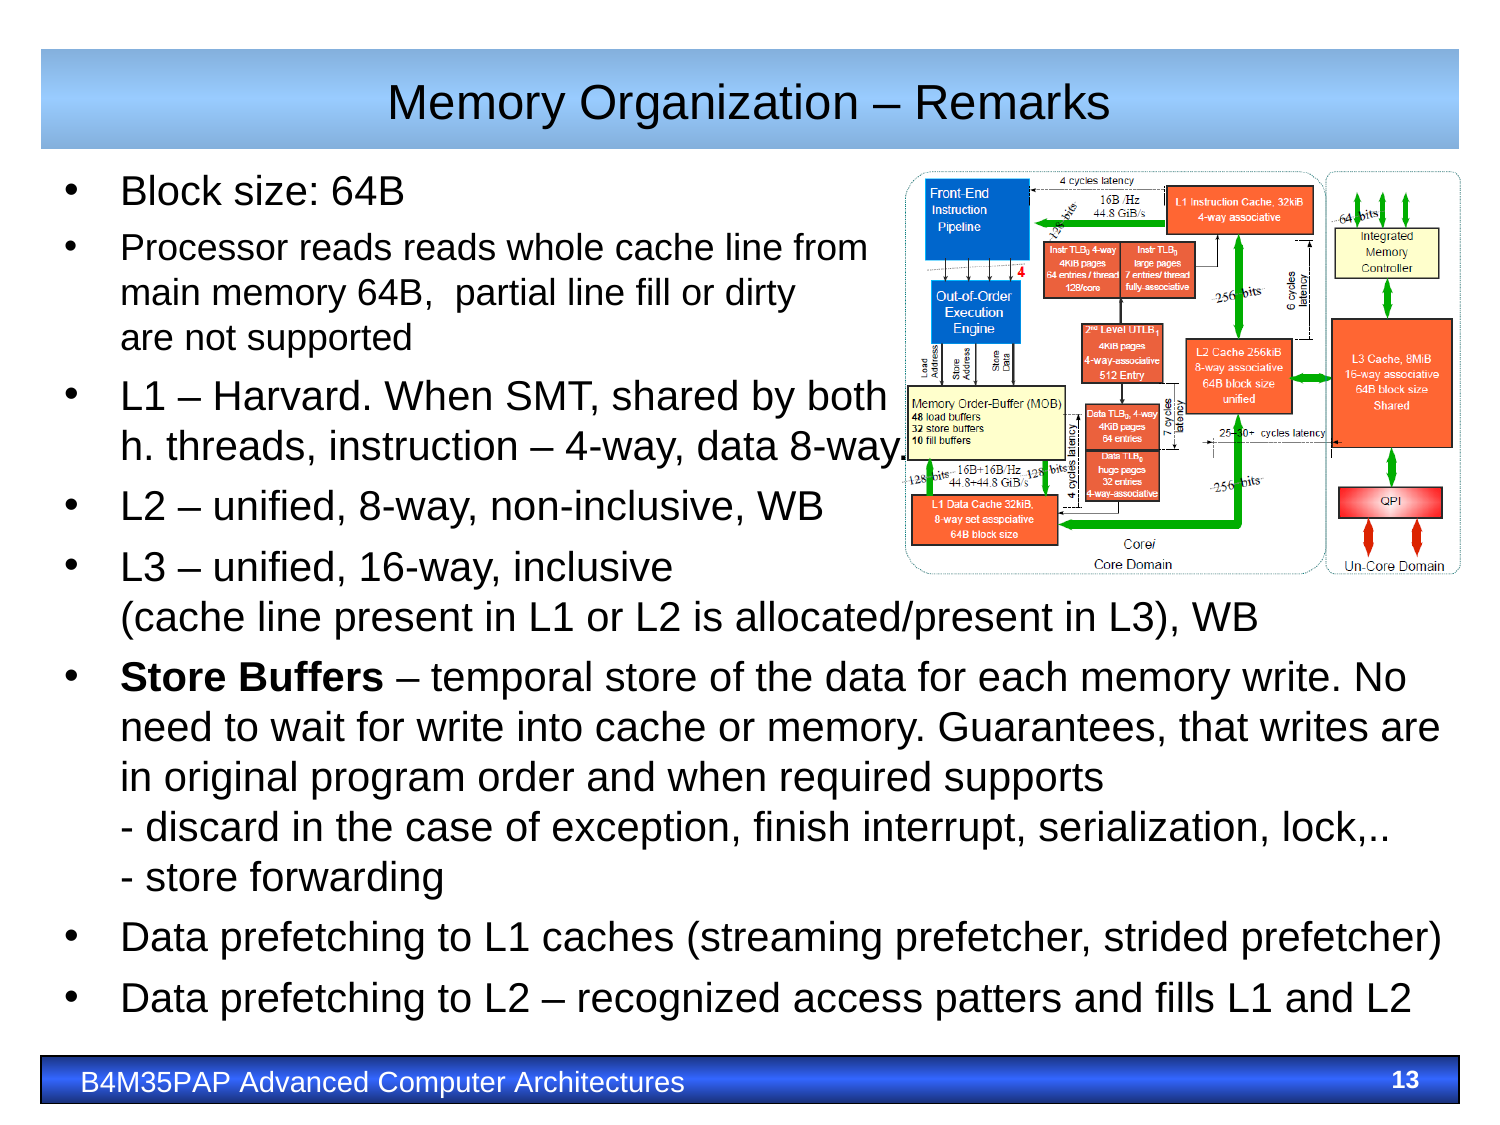

# Memory Organization – Remarks
Block size: 64B
Processor reads reads whole cache line from
main memory 64B, partial line fill or dirty
are not supported
L1 – Harvard. When SMT, shared by both
h. threads, instruction – 4-way, data 8-way.
L2 – unified, 8-way, non-inclusive, WB
L3 – unified, 16-way, inclusive
(cache line present in L1 or L2 is allocated/present in L3), WB
Store Buffers – temporal store of the data for each memory write. No need to wait for write into cache or memory. Guarantees, that writes are in original program order and when required supports
- discard in the case of exception, finish interrupt, serialization, lock,..
- store forwarding
Data prefetching to L1 caches (streaming prefetcher, strided prefetcher)
Data prefetching to L2 – recognized access patters and fills L1 and L2